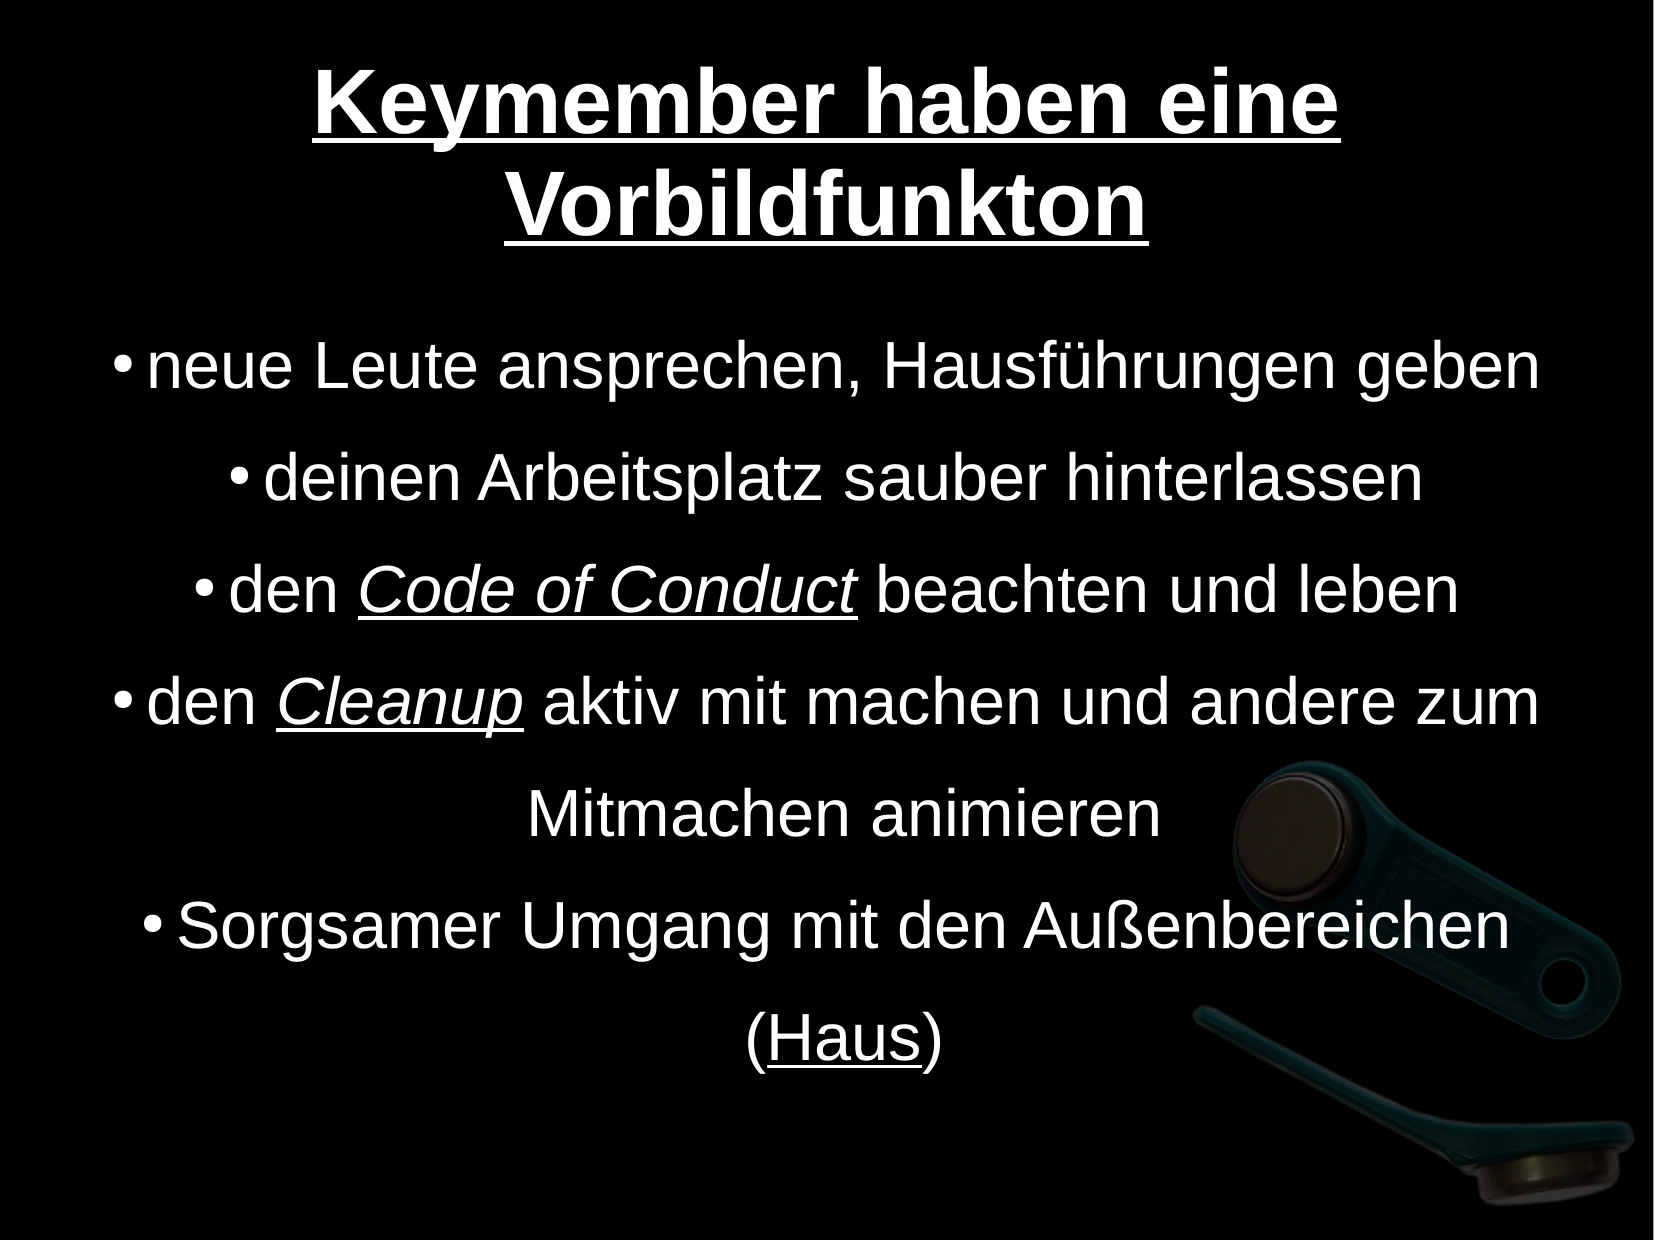

# Keymember haben eine Vorbildfunkton
neue Leute ansprechen, Hausführungen geben
deinen Arbeitsplatz sauber hinterlassen
den Code of Conduct beachten und leben
den Cleanup aktiv mit machen und andere zum Mitmachen animieren
Sorgsamer Umgang mit den Außenbereichen (Haus)